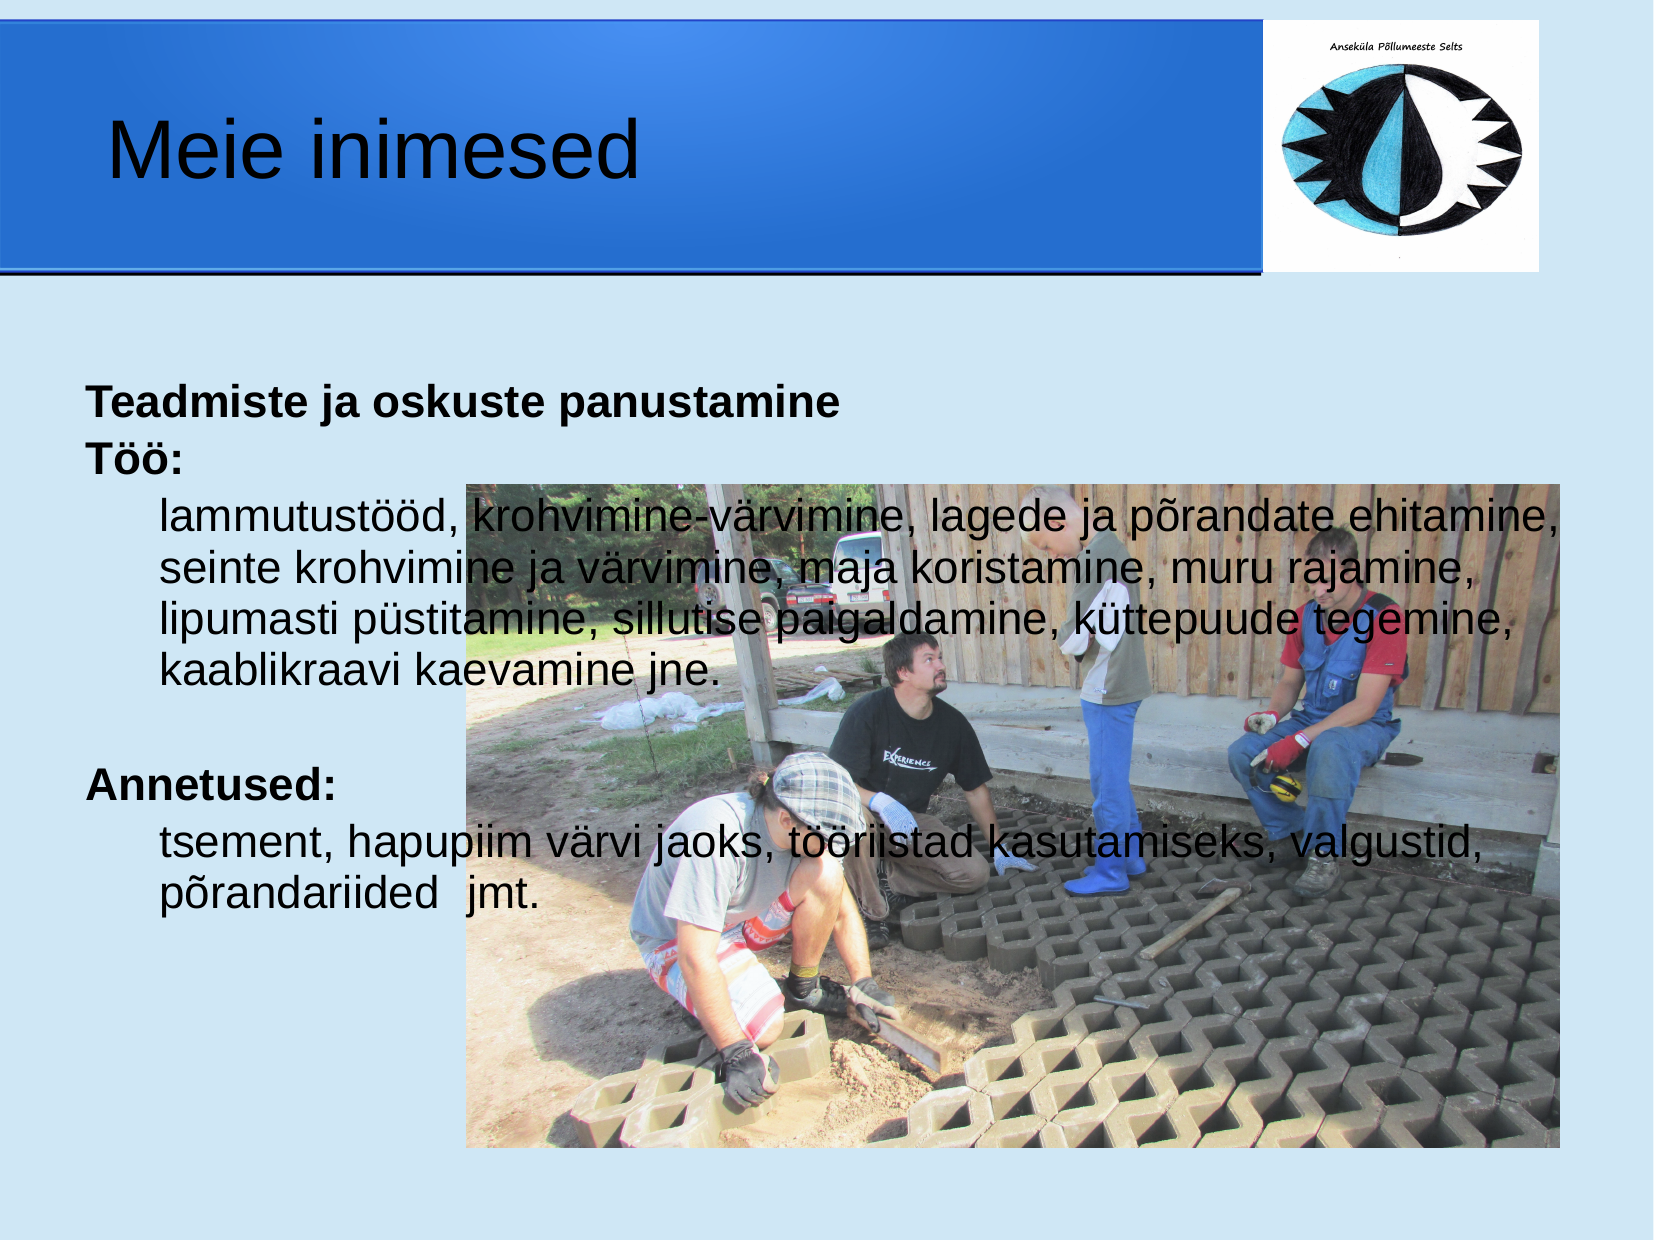

# Meie inimesed
 	Teadmiste ja oskuste panustamine
 	Töö:
 		lammutustööd, krohvimine-värvimine, lagede ja põrandate ehitamine, 		seinte krohvimine ja värvimine, maja koristamine, muru rajamine, 	 		lipumasti püstitamine, sillutise paigaldamine, küttepuude tegemine, 			kaablikraavi kaevamine jne.
 	Annetused:
 		tsement, hapupiim värvi jaoks, tööriistad kasutamiseks, valgustid, 			põrandariided	 jmt.